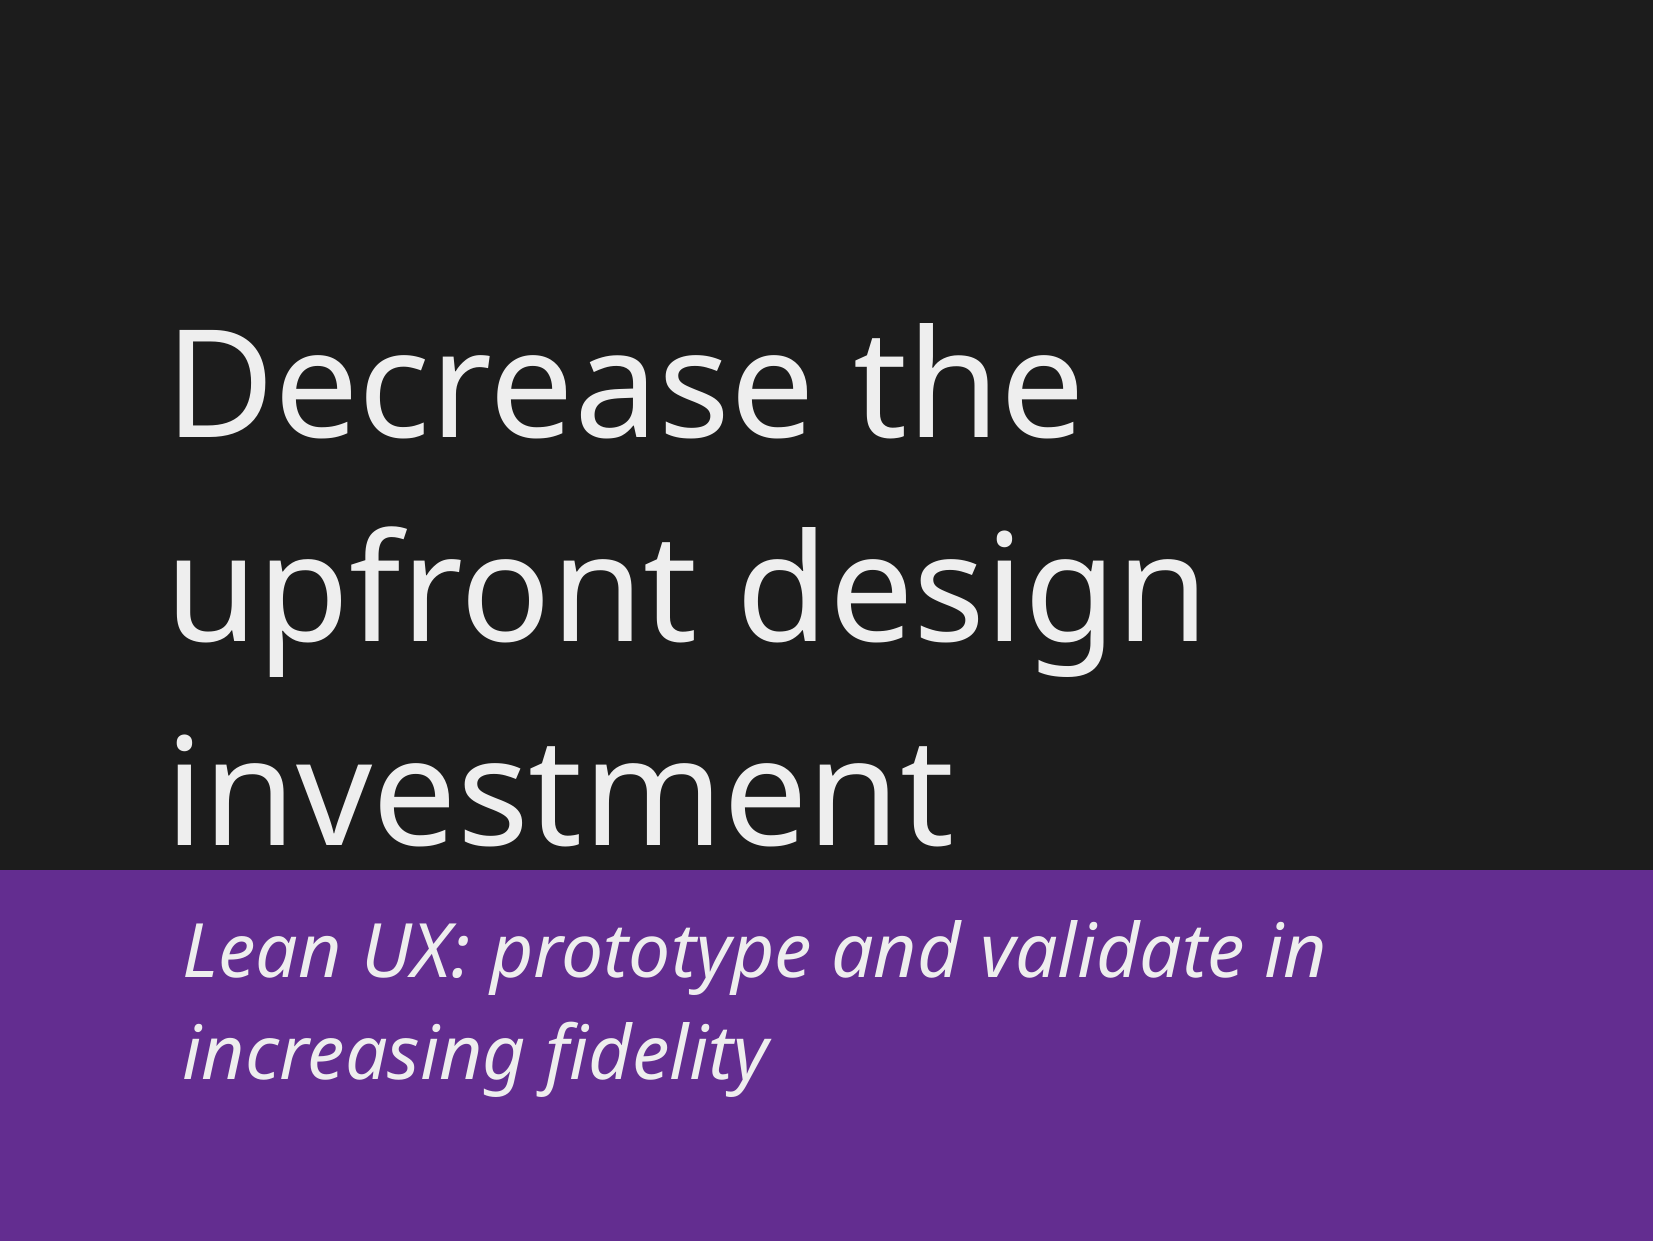

# Decrease the upfront design investment
Lean UX: prototype and validate in increasing fidelity